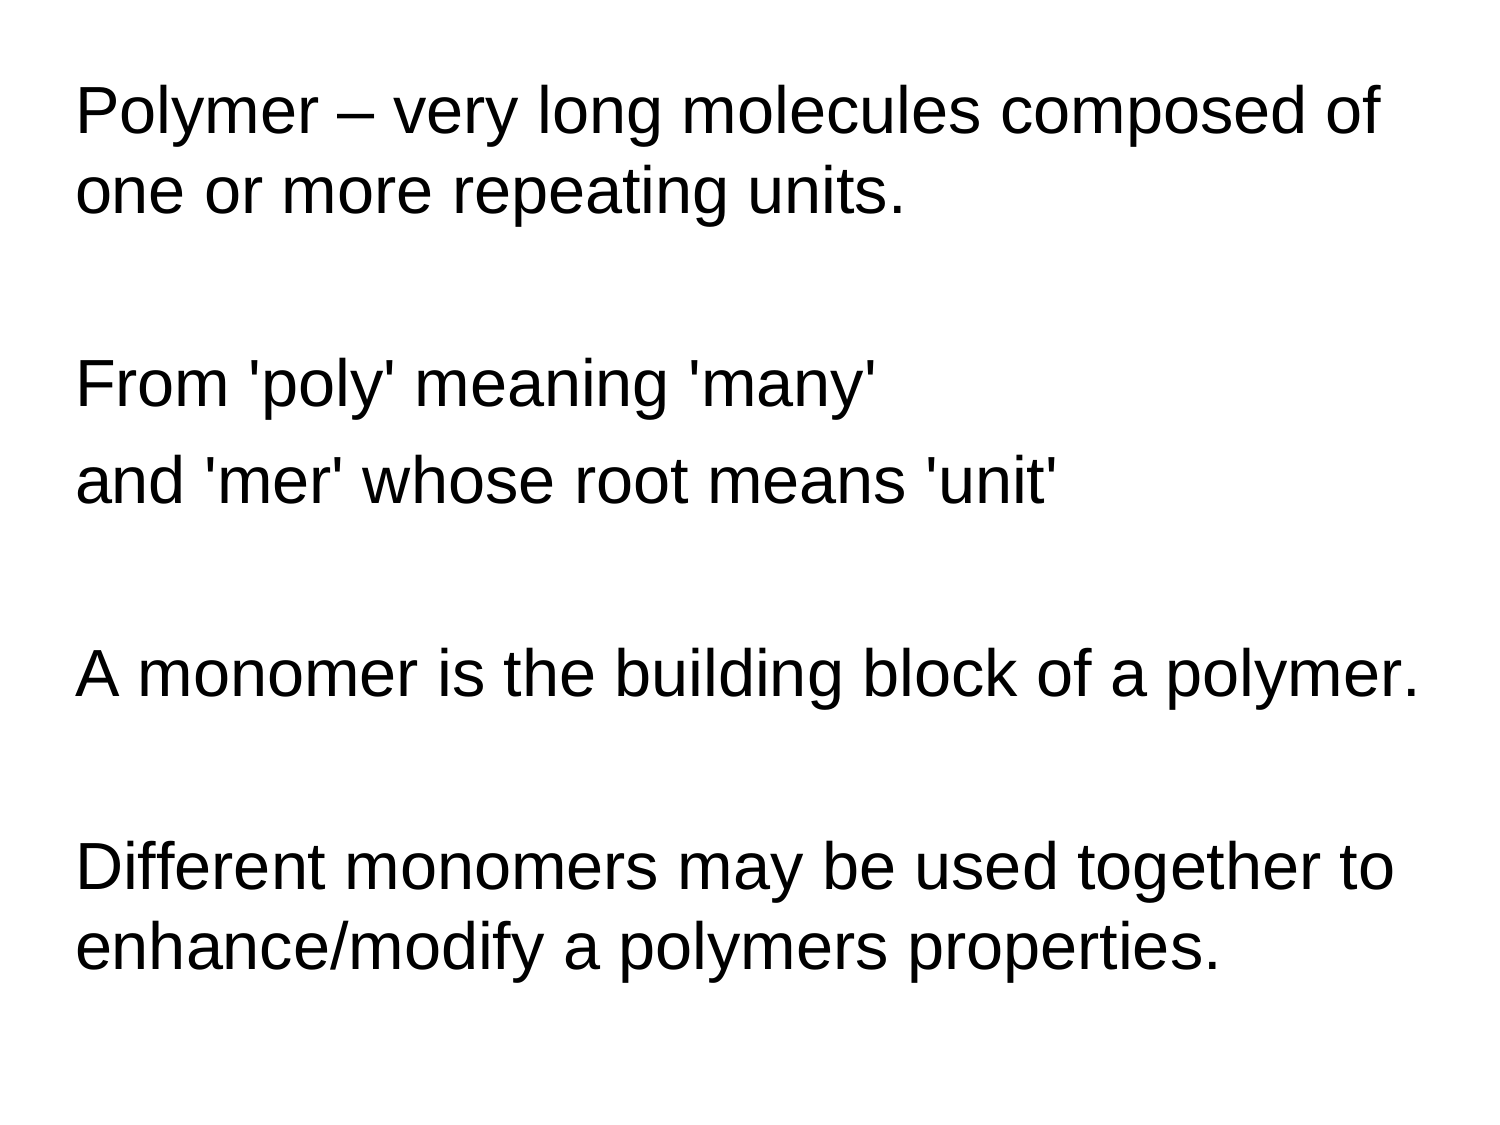

# Polymer – very long molecules composed of one or more repeating units.
From 'poly' meaning 'many'
and 'mer' whose root means 'unit'
A monomer is the building block of a polymer.
Different monomers may be used together to enhance/modify a polymers properties.